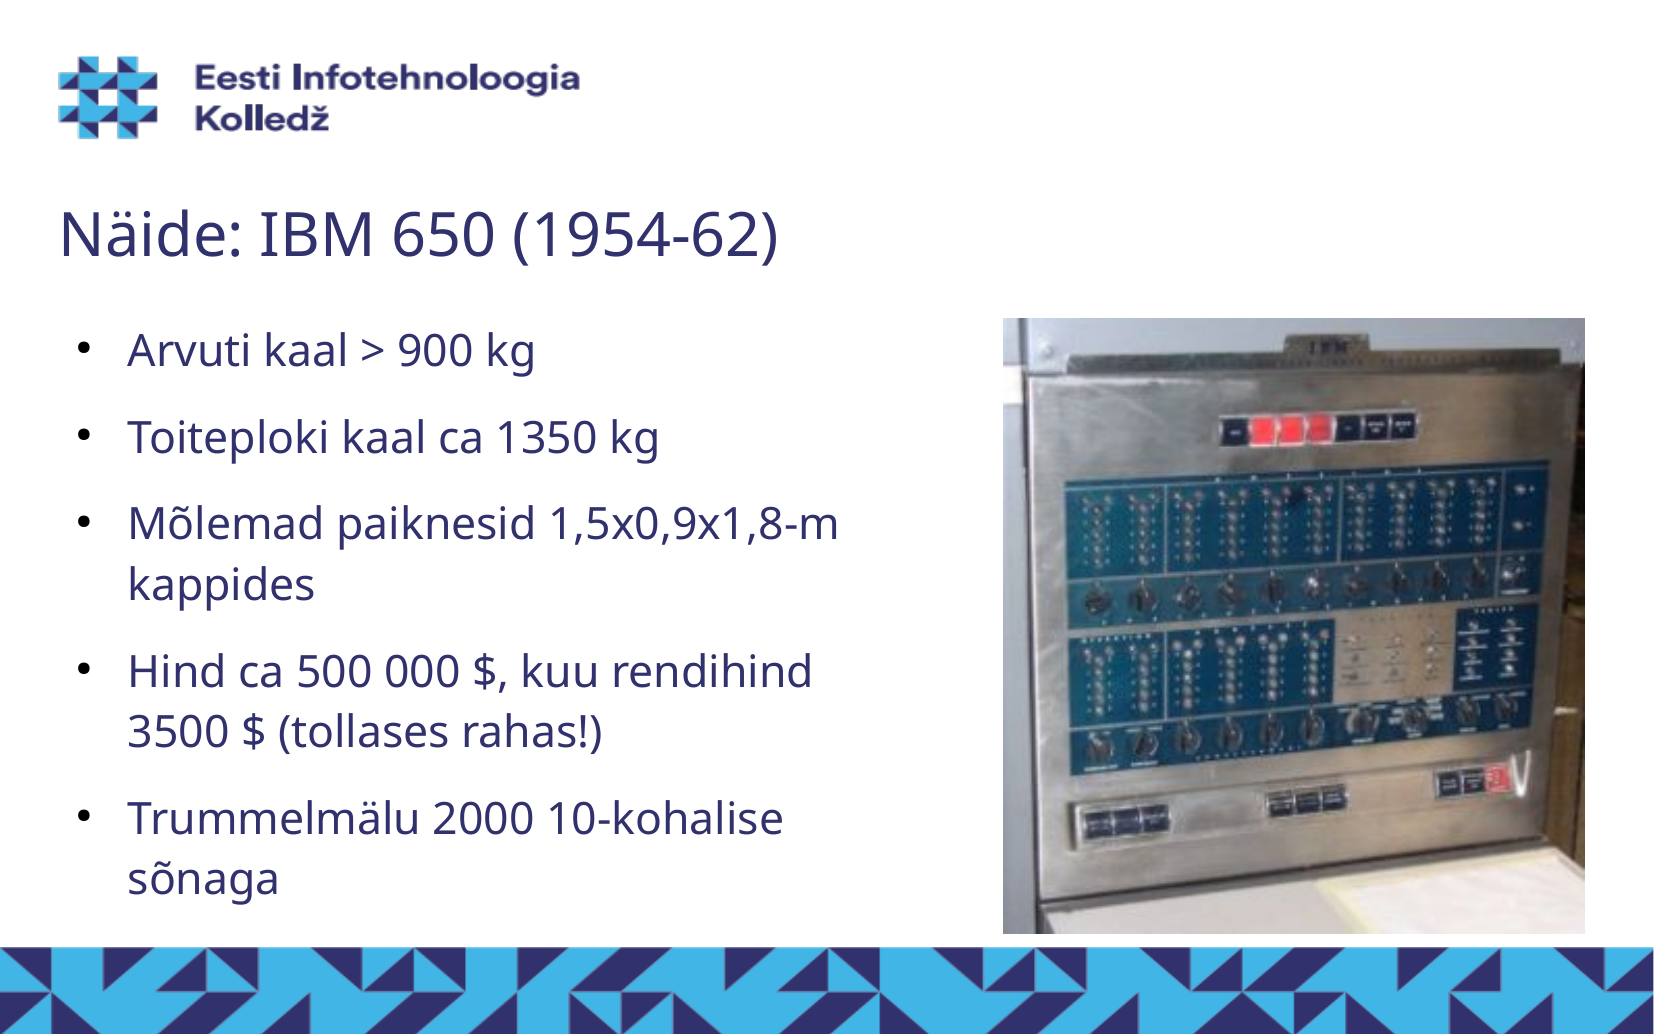

# Näide: IBM 650 (1954-62)
Arvuti kaal > 900 kg
Toiteploki kaal ca 1350 kg
Mõlemad paiknesid 1,5x0,9x1,8-m
kappides
Hind ca 500 000 $, kuu rendihind
3500 $ (tollases rahas!)
Trummelmälu 2000 10-kohalise
sõnaga